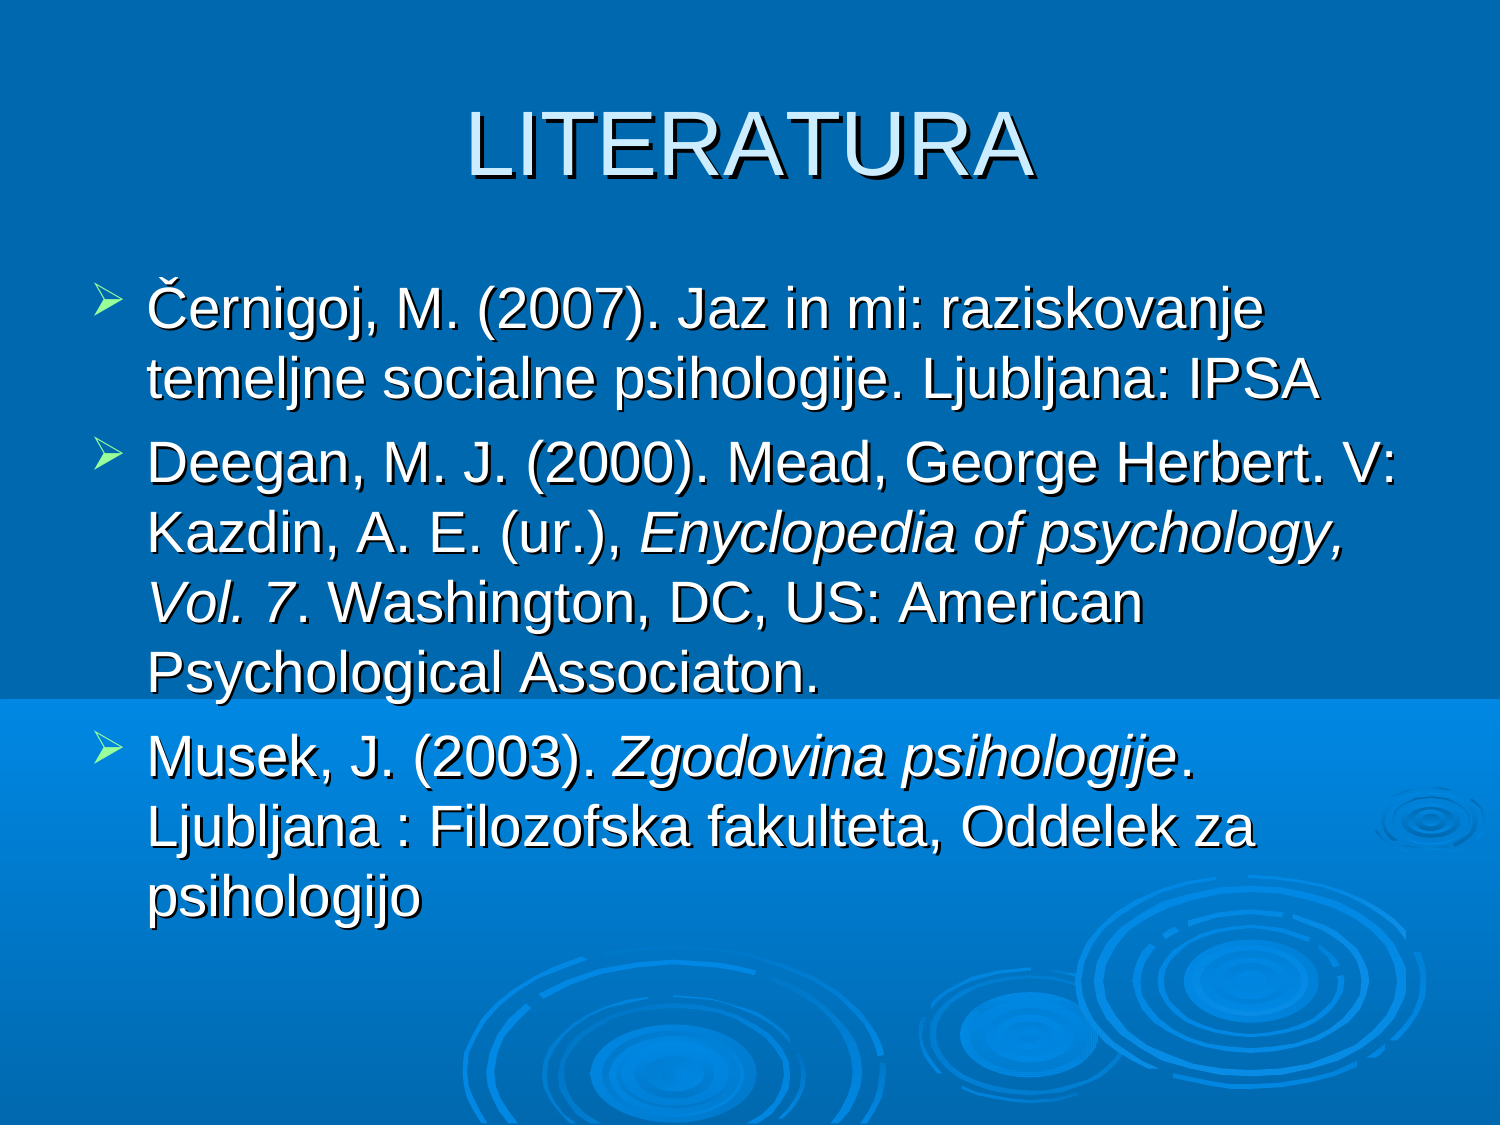

# LITERATURA
Černigoj, M. (2007). Jaz in mi: raziskovanje temeljne socialne psihologije. Ljubljana: IPSA
Deegan, M. J. (2000). Mead, George Herbert. V: Kazdin, A. E. (ur.), Enyclopedia of psychology, Vol. 7. Washington, DC, US: American Psychological Associaton.
Musek, J. (2003). Zgodovina psihologije. Ljubljana : Filozofska fakulteta, Oddelek za psihologijo